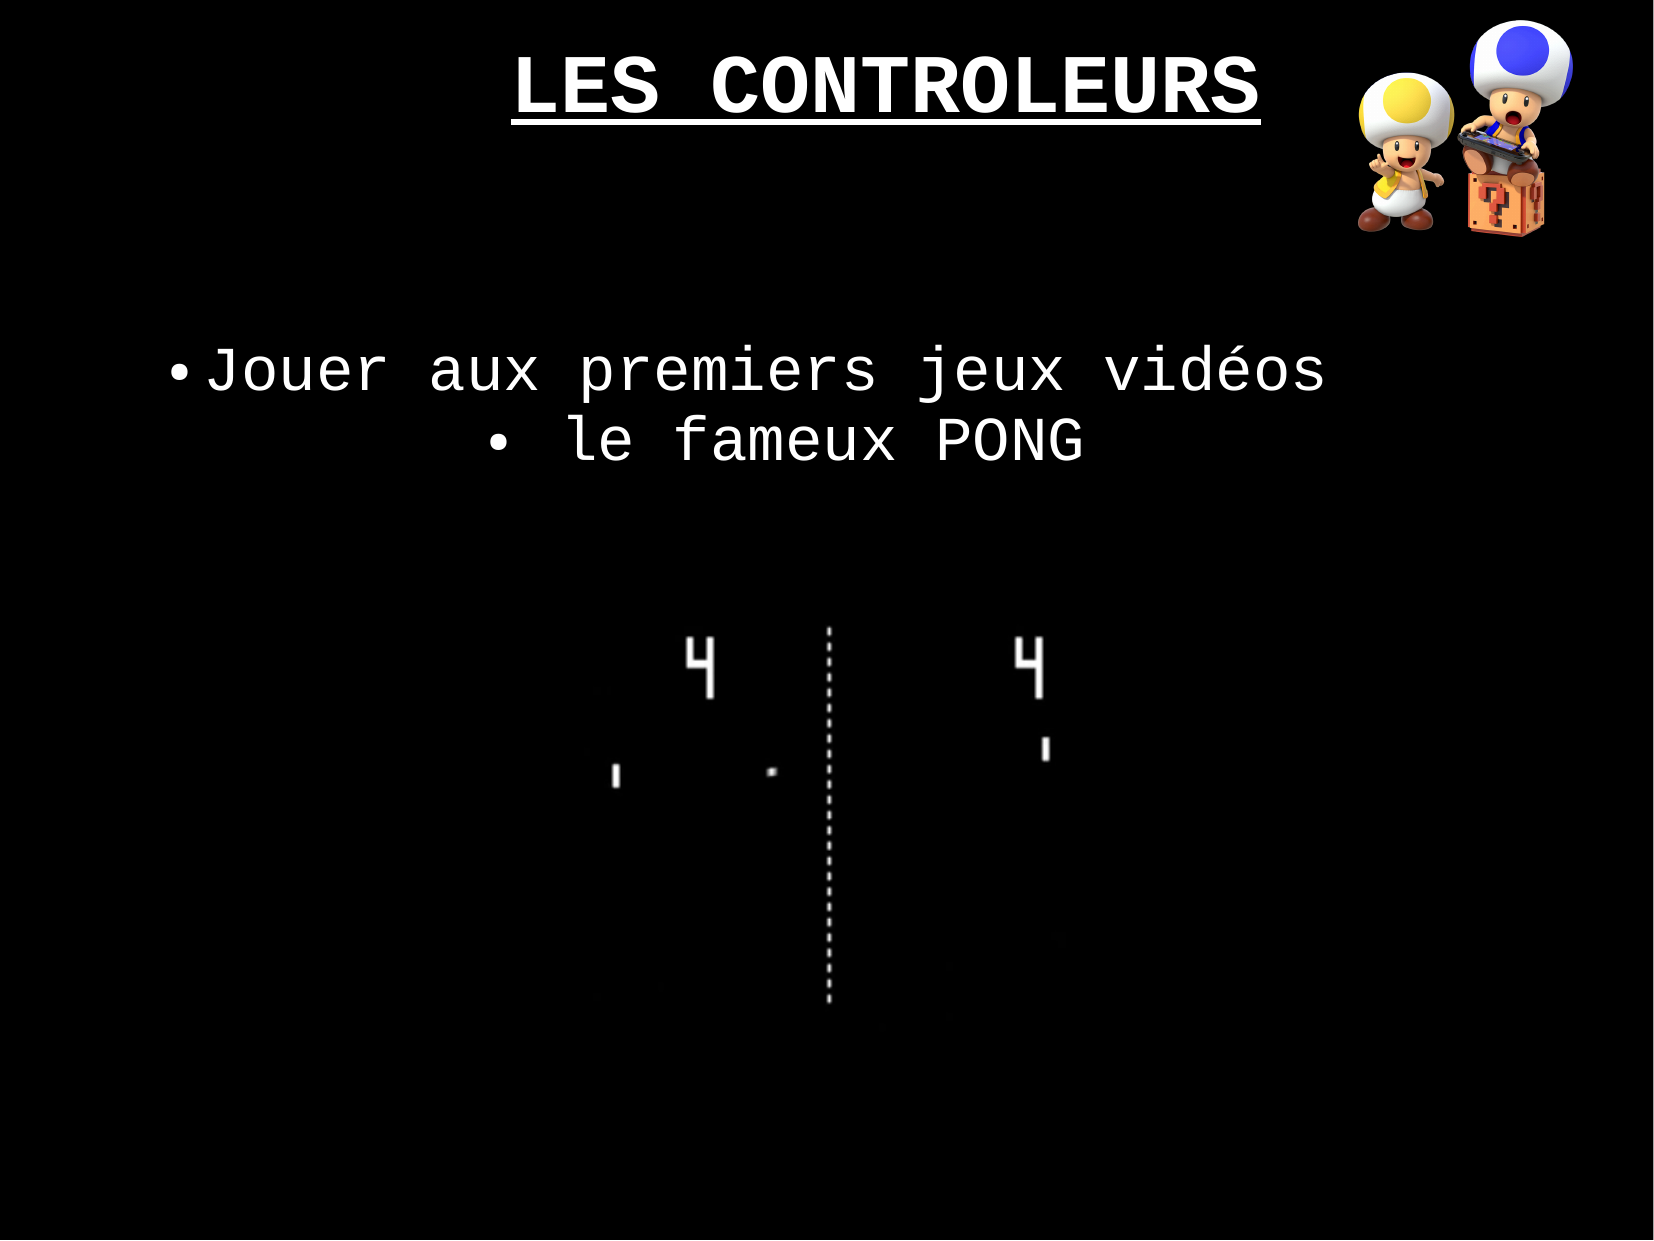

LES CONTROLEURS
Jouer aux premiers jeux vidéos
 le fameux PONG